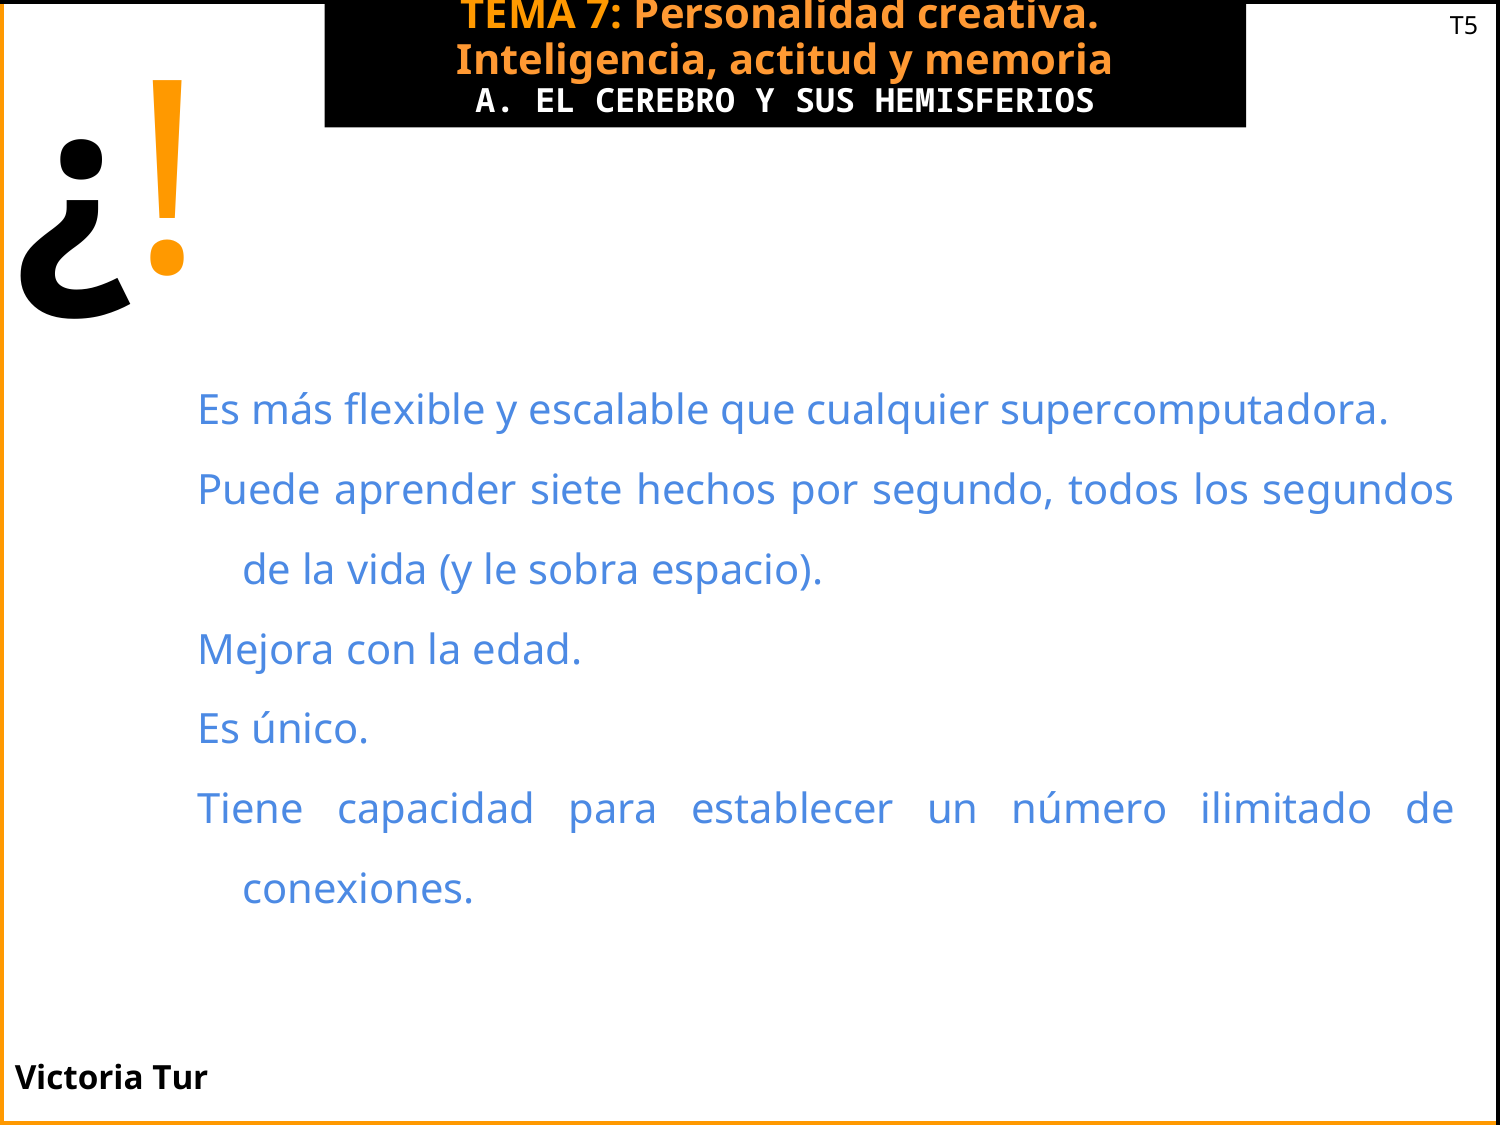

T5
Es más flexible y escalable que cualquier supercomputadora.
Puede aprender siete hechos por segundo, todos los segundos de la vida (y le sobra espacio).
Mejora con la edad.
Es único.
Tiene capacidad para establecer un número ilimitado de conexiones.